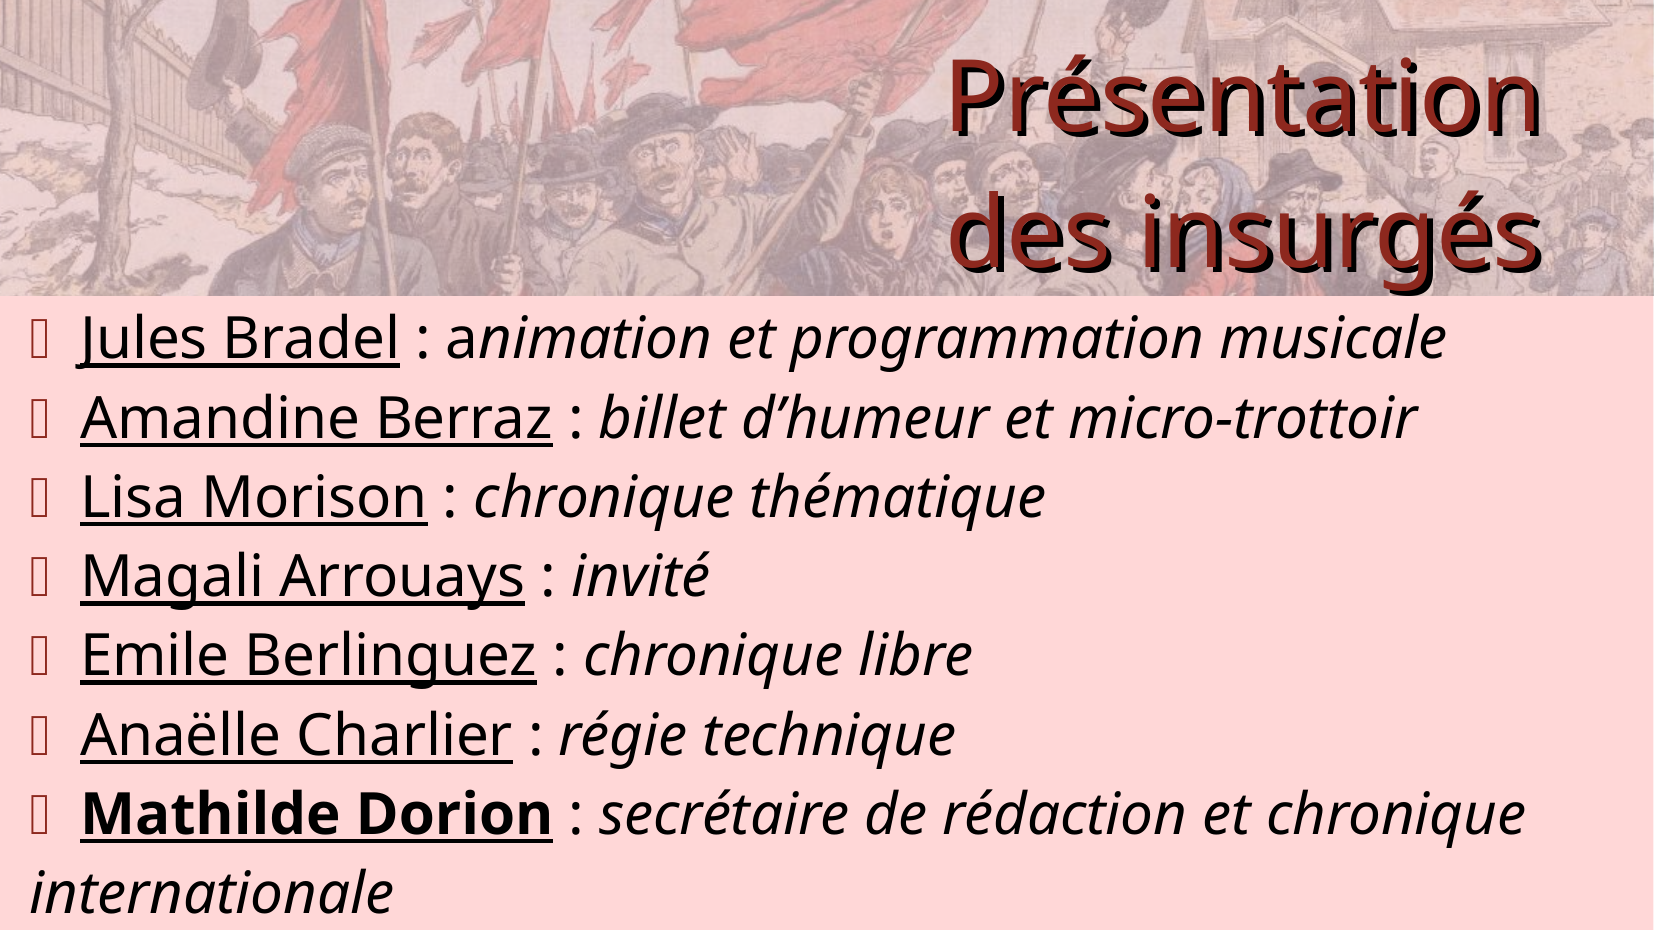

Présentation des insurgés
P Jules Bradel : animation et programmation musicale
P Amandine Berraz : billet d’humeur et micro-trottoir
P Lisa Morison : chronique thématique
P Magali Arrouays : invité
P Emile Berlinguez : chronique libre
P Anaëlle Charlier : régie technique
P Mathilde Dorion : secrétaire de rédaction et chronique internationale